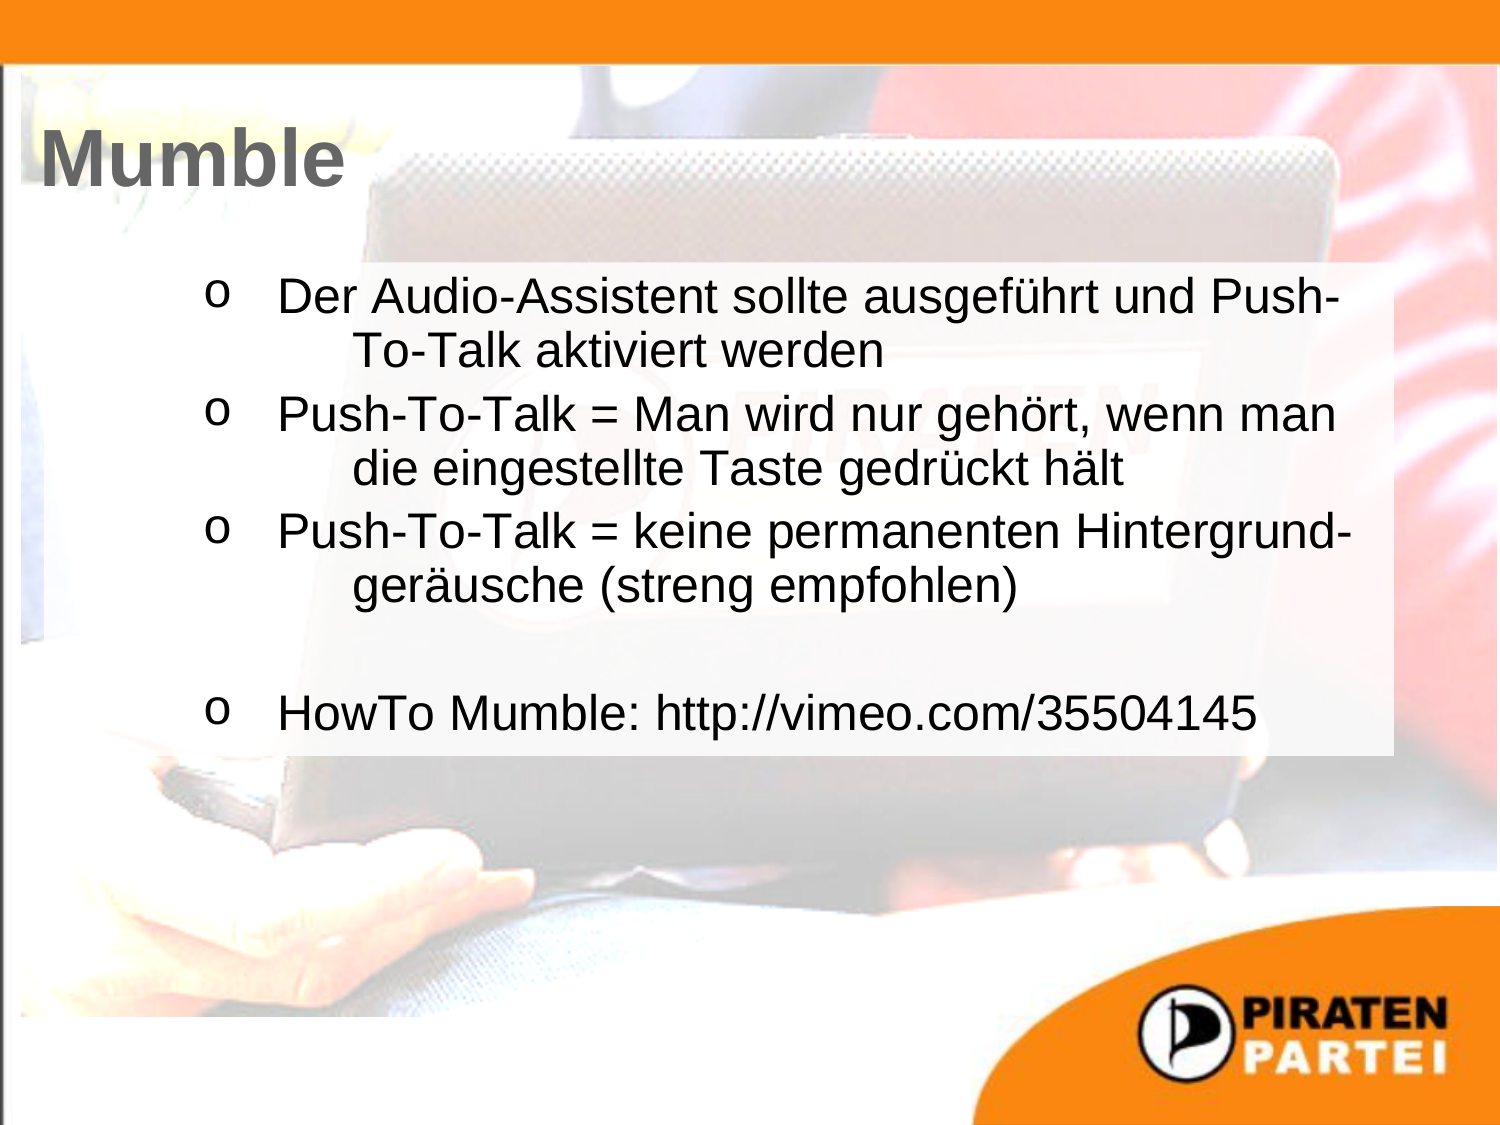

# Mumble
Der Audio-Assistent sollte ausgeführt und Push-To-Talk aktiviert werden
Push-To-Talk = Man wird nur gehört, wenn man die eingestellte Taste gedrückt hält
Push-To-Talk = keine permanenten Hintergrund-geräusche (streng empfohlen)
HowTo Mumble: http://vimeo.com/35504145